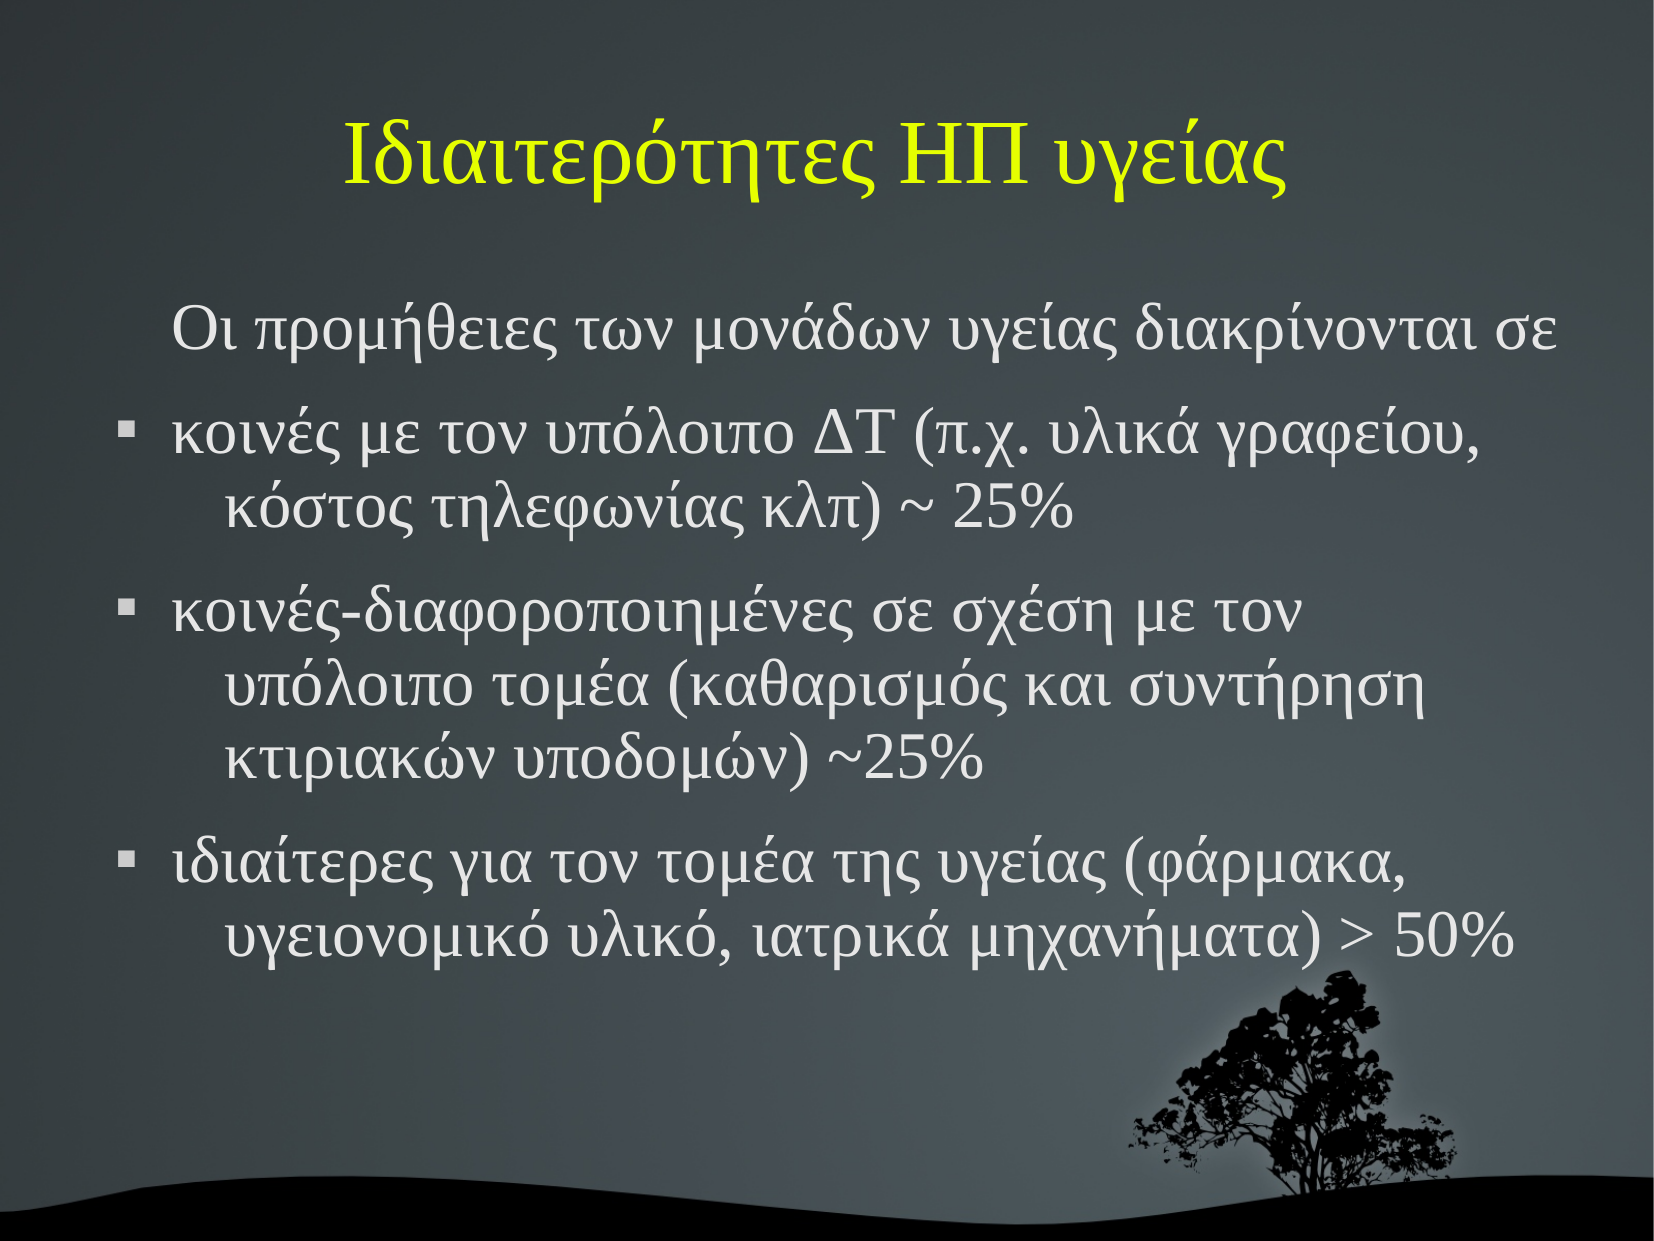

# Ιδιαιτερότητες ΗΠ υγείας
Οι προμήθειες των μονάδων υγείας διακρίνονται σε
κοινές με τον υπόλοιπο ΔΤ (π.χ. υλικά γραφείου, κόστος τηλεφωνίας κλπ) ~ 25%
κοινές-διαφοροποιημένες σε σχέση με τον υπόλοιπο τομέα (καθαρισμός και συντήρηση κτιριακών υποδομών) ~25%
ιδιαίτερες για τον τομέα της υγείας (φάρμακα, υγειονομικό υλικό, ιατρικά μηχανήματα) > 50%